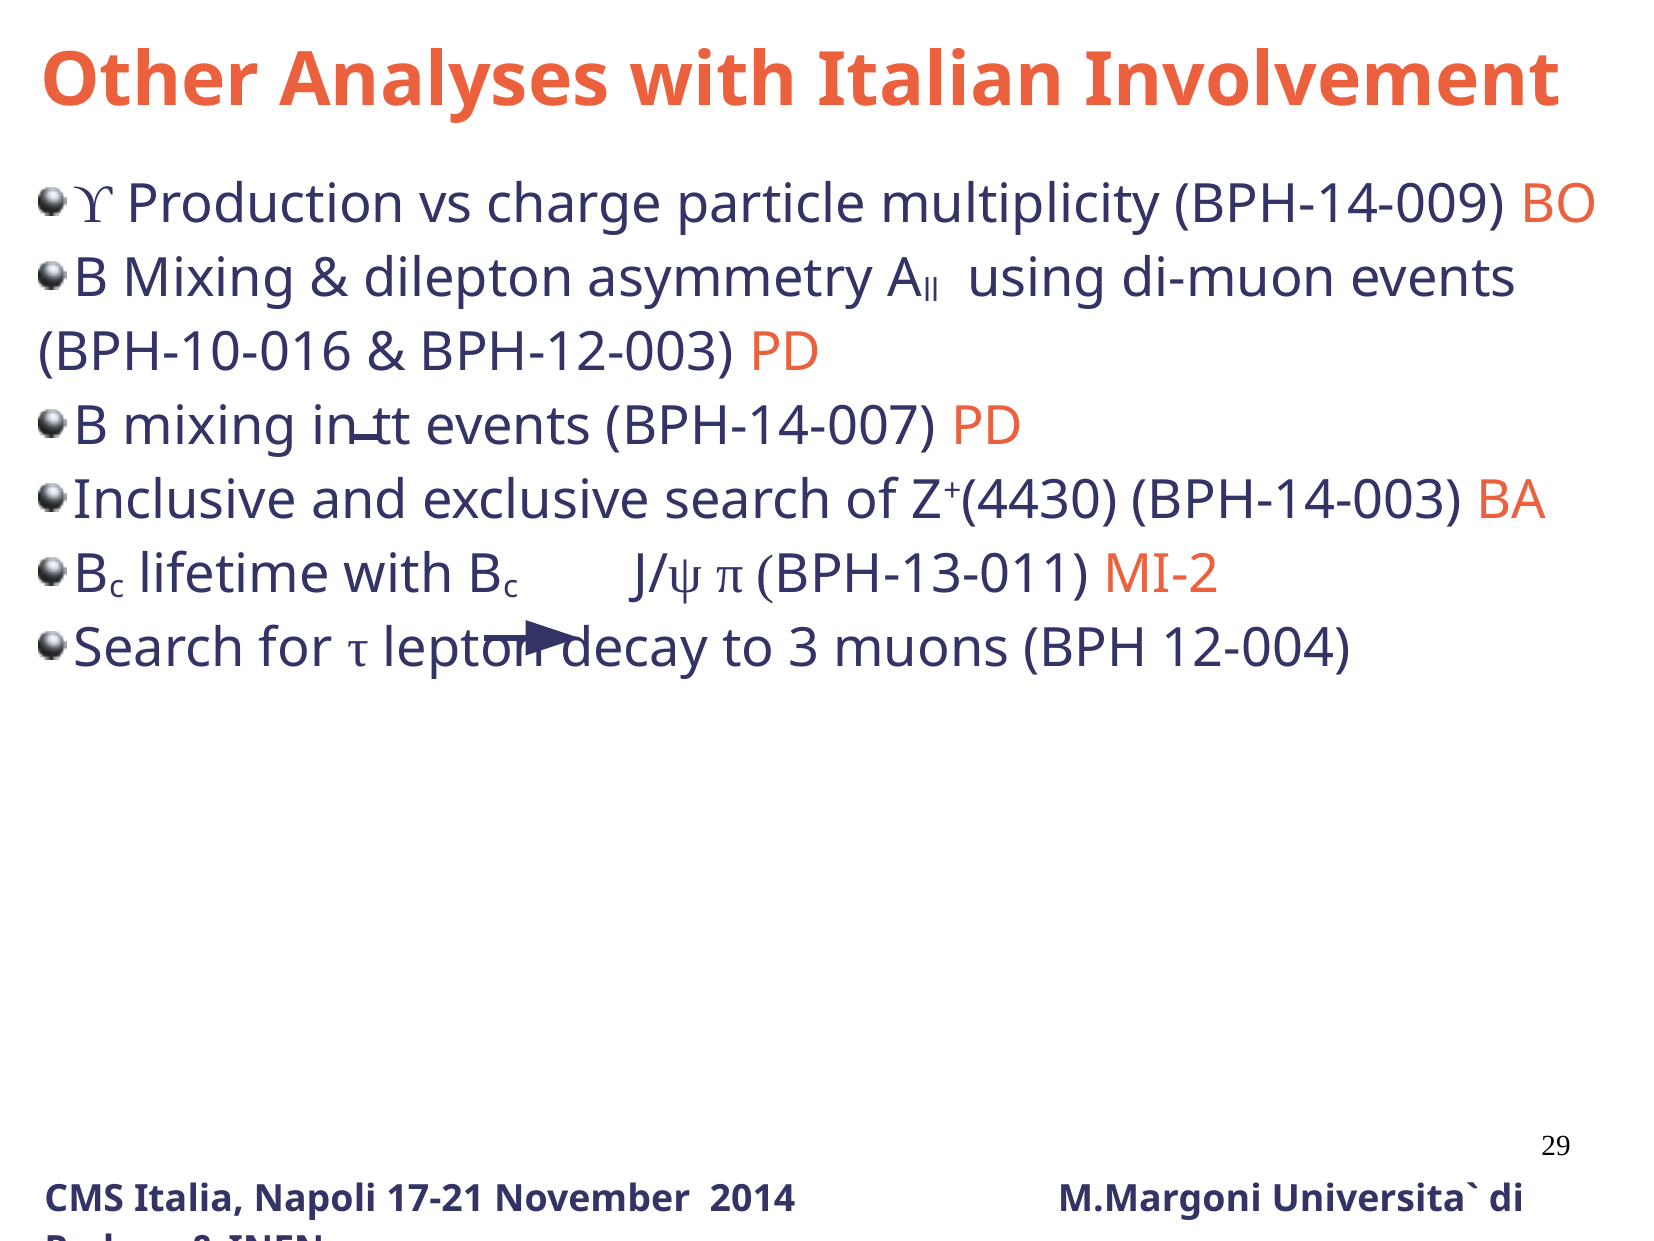

Other Analyses with Italian Involvement
ϒ Production vs charge particle multiplicity (BPH-14-009) BO
B Mixing & dilepton asymmetry All  using di-muon events
(BPH-10-016 & BPH-12-003) PD
B mixing in tt events (BPH-14-007) PD
Inclusive and exclusive search of Z+(4430) (BPH-14-003) BA
Bc lifetime with Bc J/ψ π (BPH-13-011) MI-2
Search for τ lepton decay to 3 muons (BPH 12-004)
29
CMS Italia, Napoli 17-21 November 2014 M.Margoni Universita` di Padova & INFN